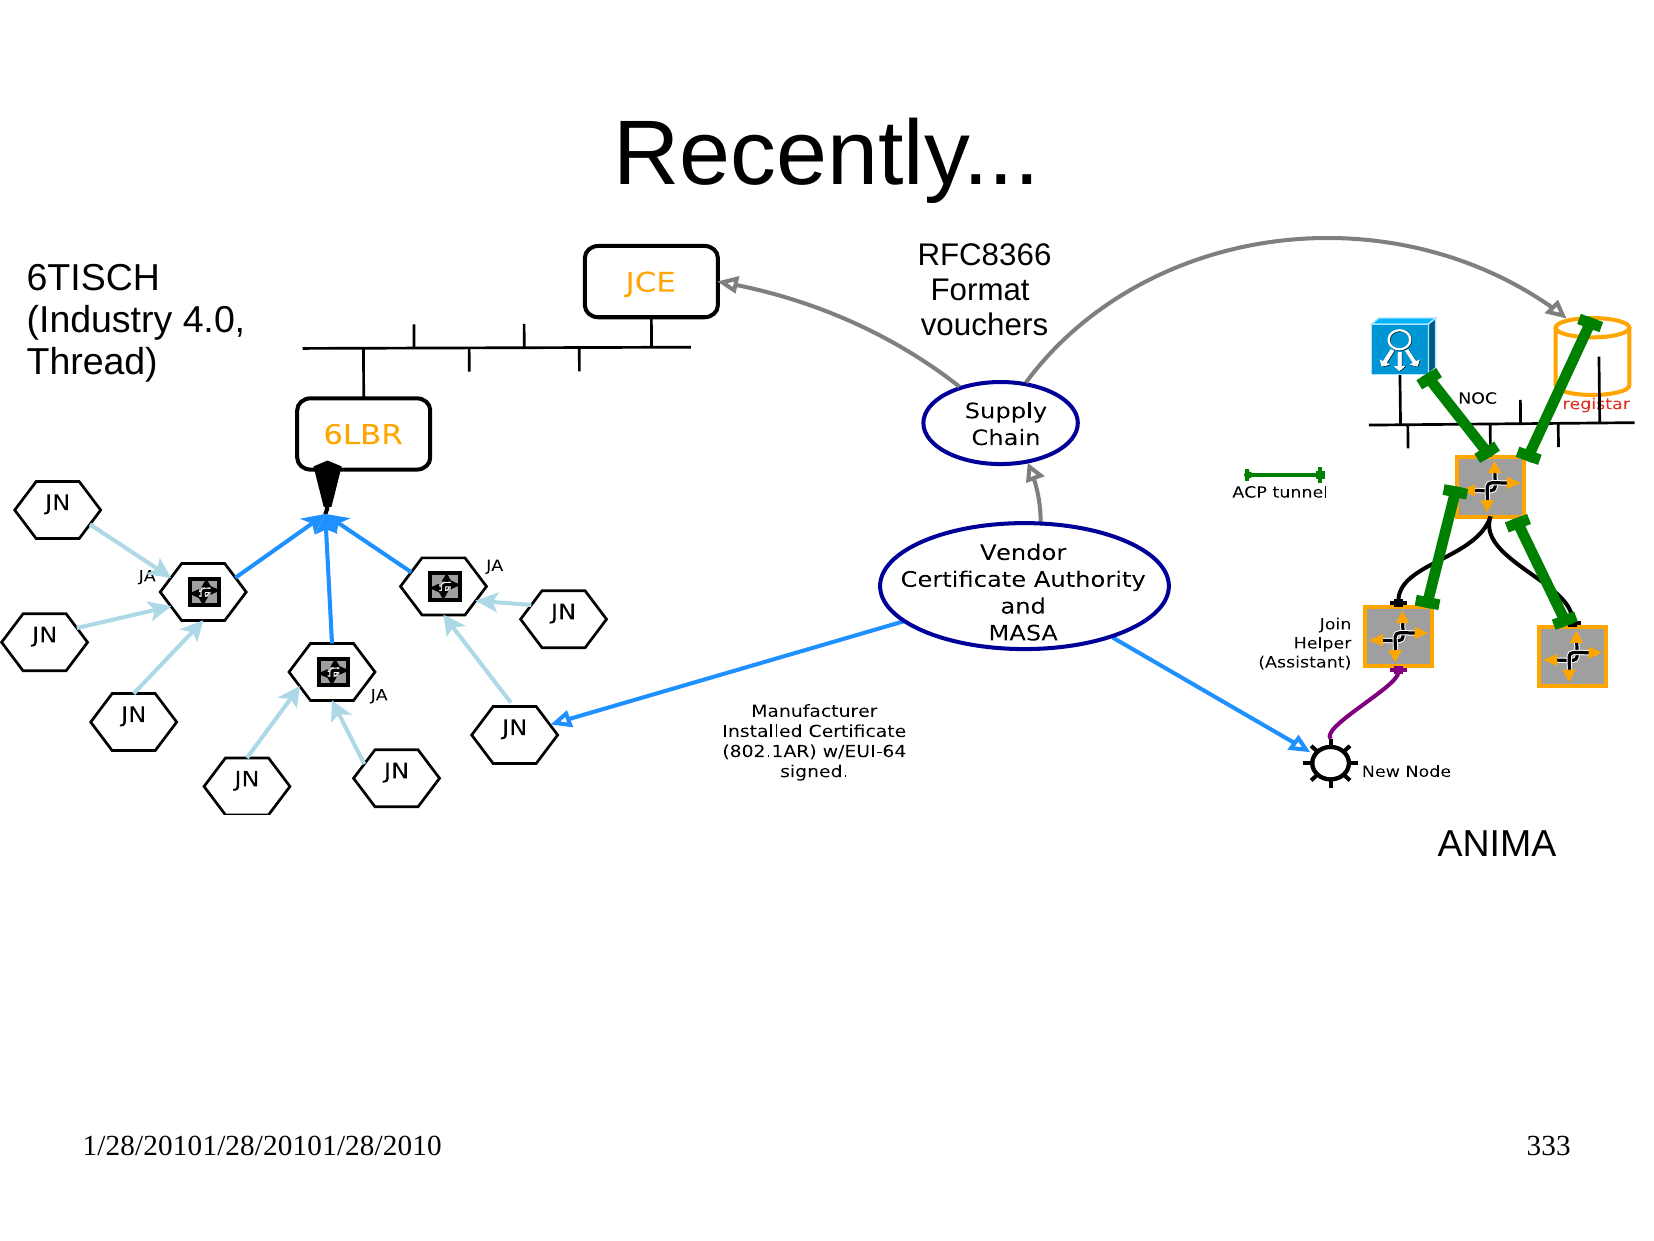

# Recently...
RFC8366
Format
vouchers
6TISCH
(Industry 4.0,
Thread)
ANIMA
1/28/2010
3